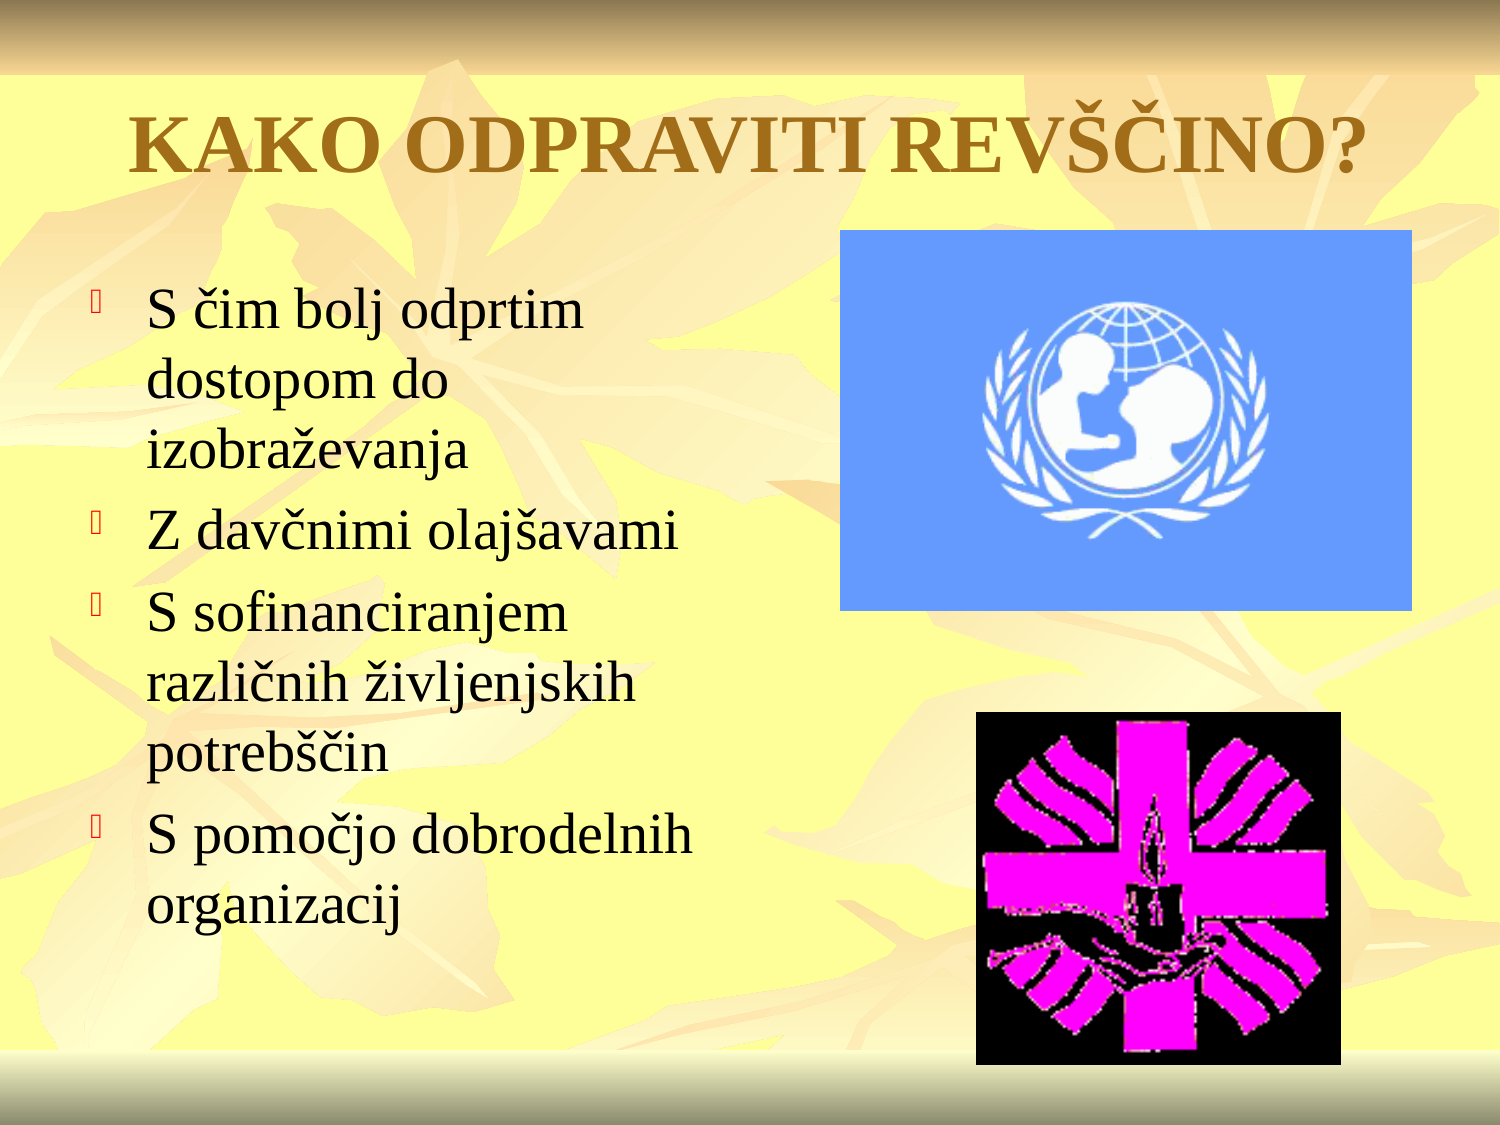

# KAKO ODPRAVITI REVŠČINO?
S čim bolj odprtim dostopom do izobraževanja
Z davčnimi olajšavami
S sofinanciranjem različnih življenjskih potrebščin
S pomočjo dobrodelnih organizacij